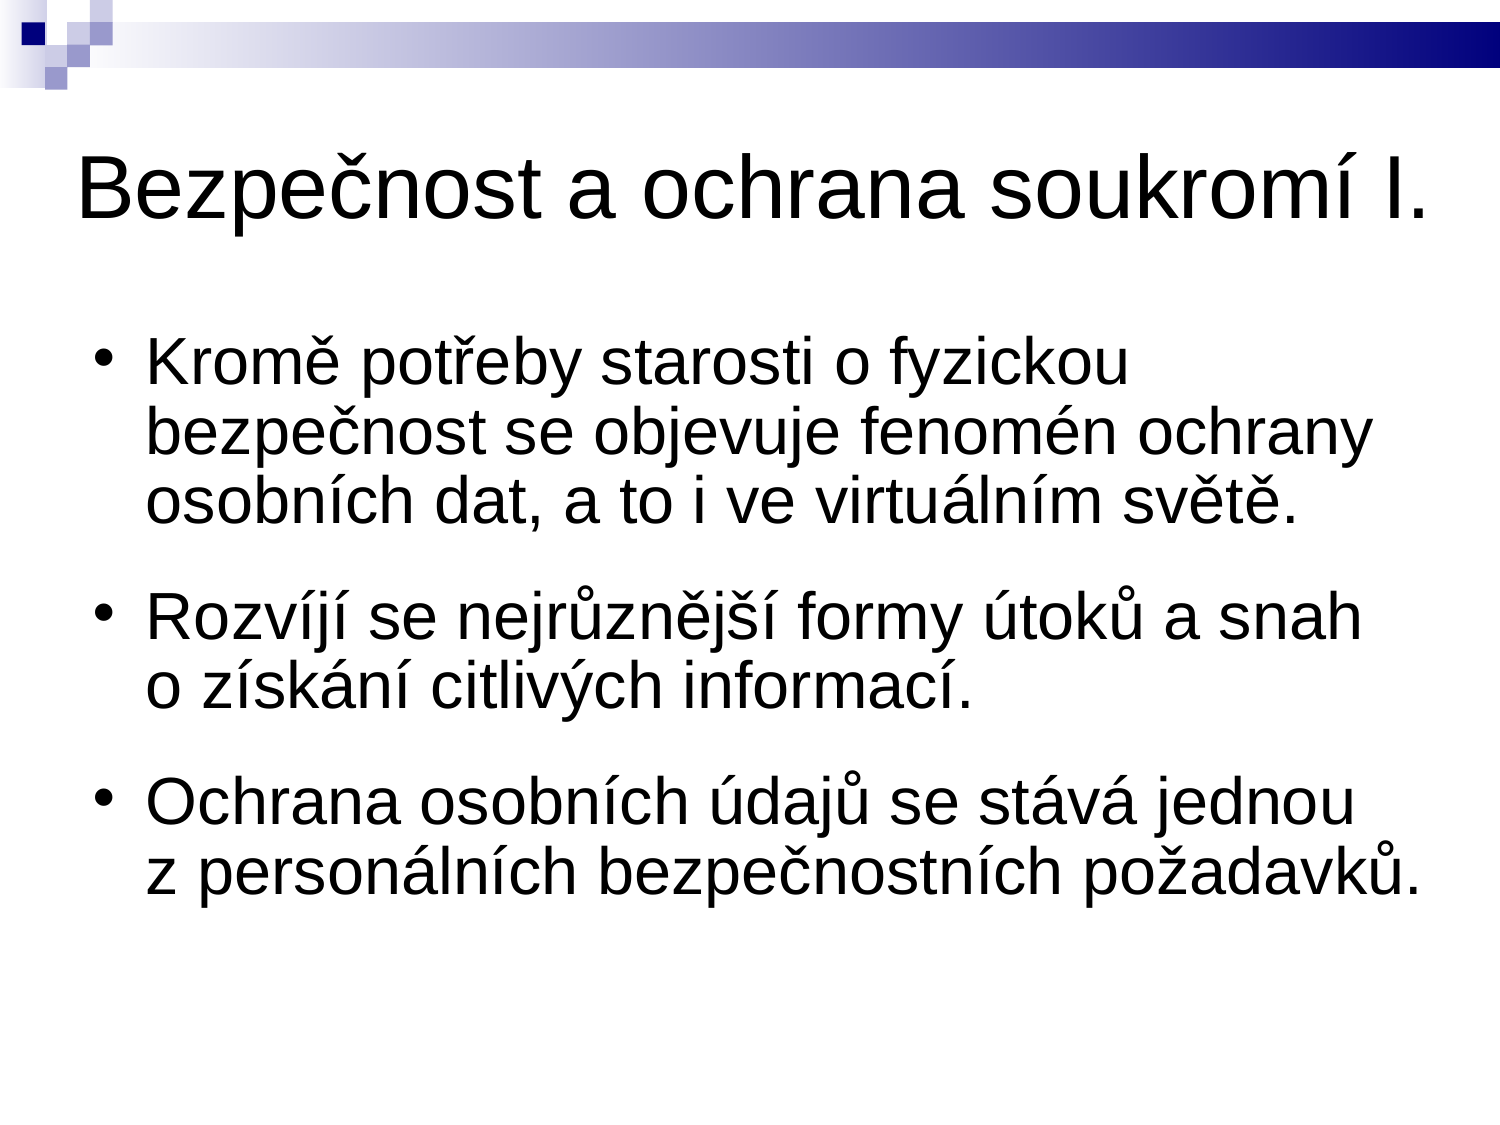

# Bezpečnost a ochrana soukromí I.
Kromě potřeby starosti o fyzickou bezpečnost se objevuje fenomén ochrany osobních dat, a to i ve virtuálním světě.
Rozvíjí se nejrůznější formy útoků a snah
o získání citlivých informací.
Ochrana osobních údajů se stává jednou
z personálních bezpečnostních požadavků.